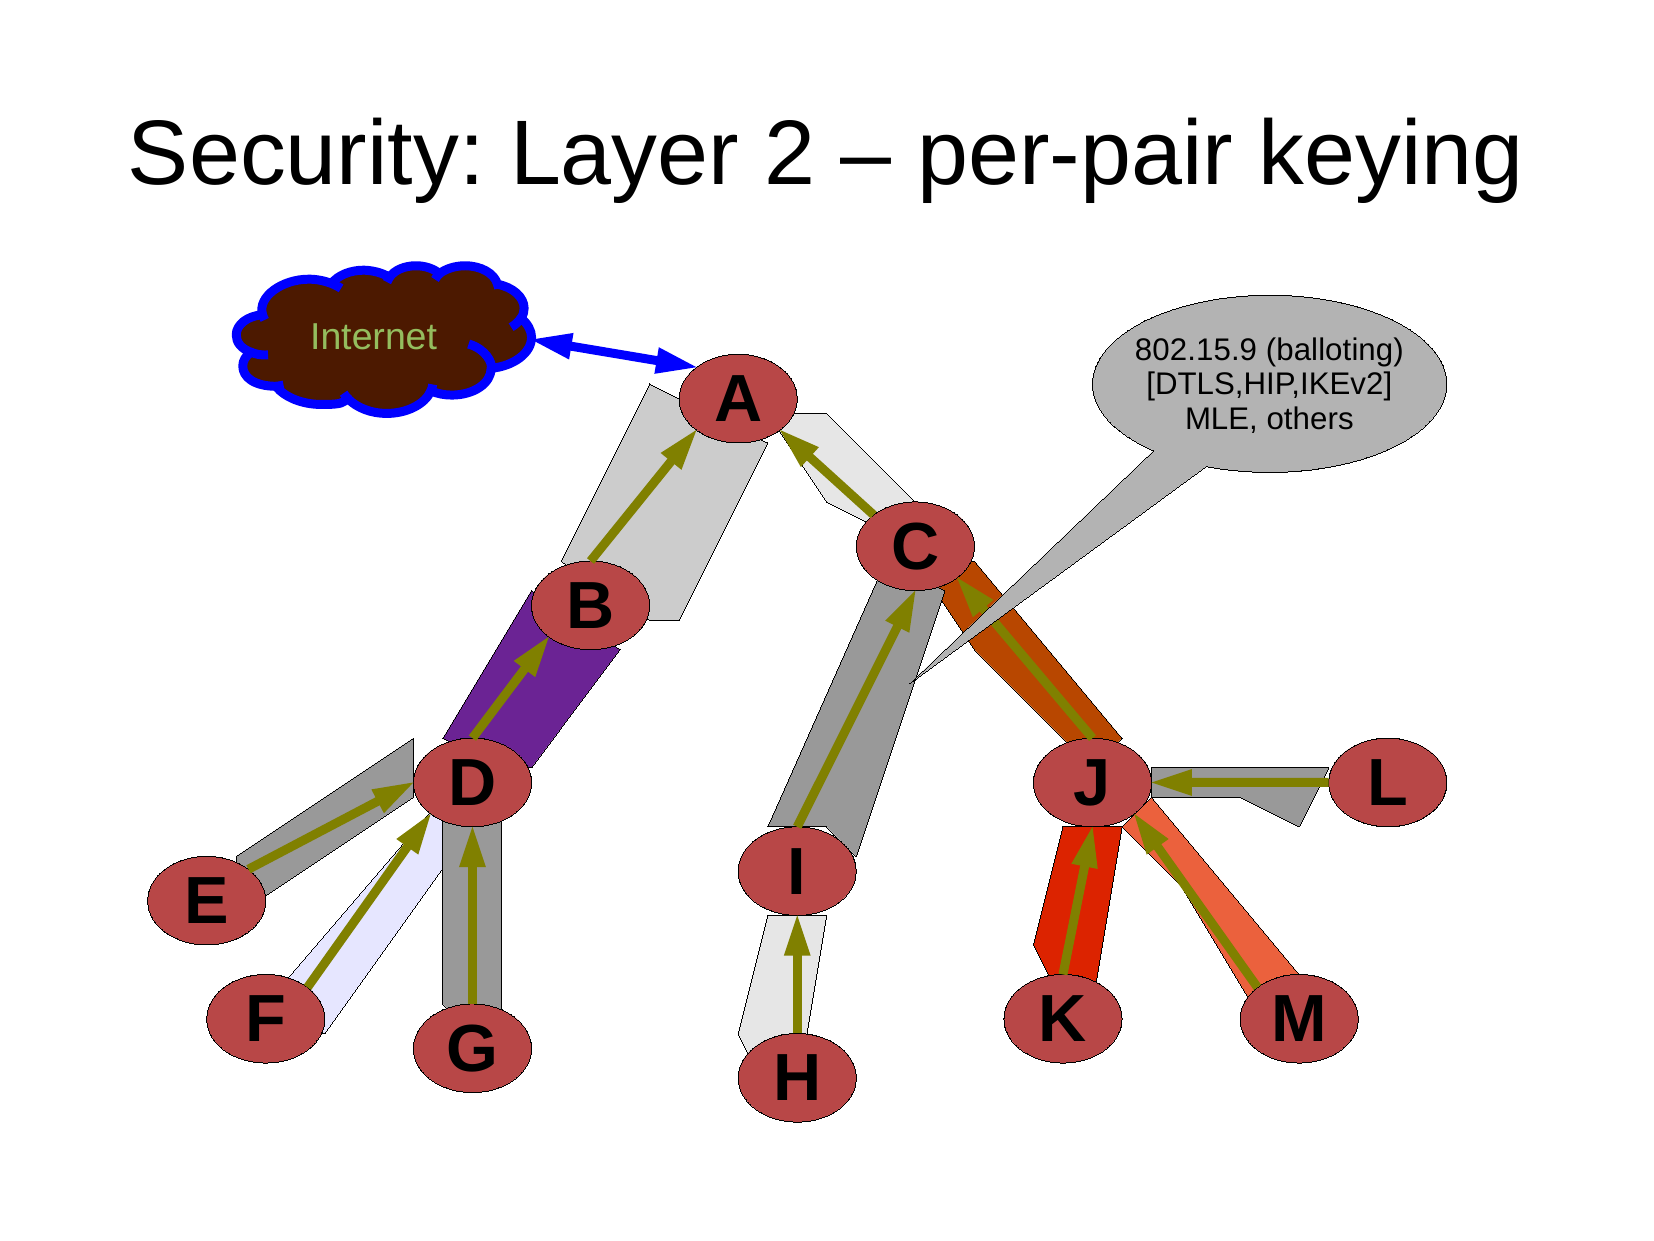

# Security: Layer 2 – per-pair keying
Internet
802.15.9 (balloting)
[DTLS,HIP,IKEv2]
MLE, others
A
C
B
D
L
J
A
I
E
F
K
M
G
H